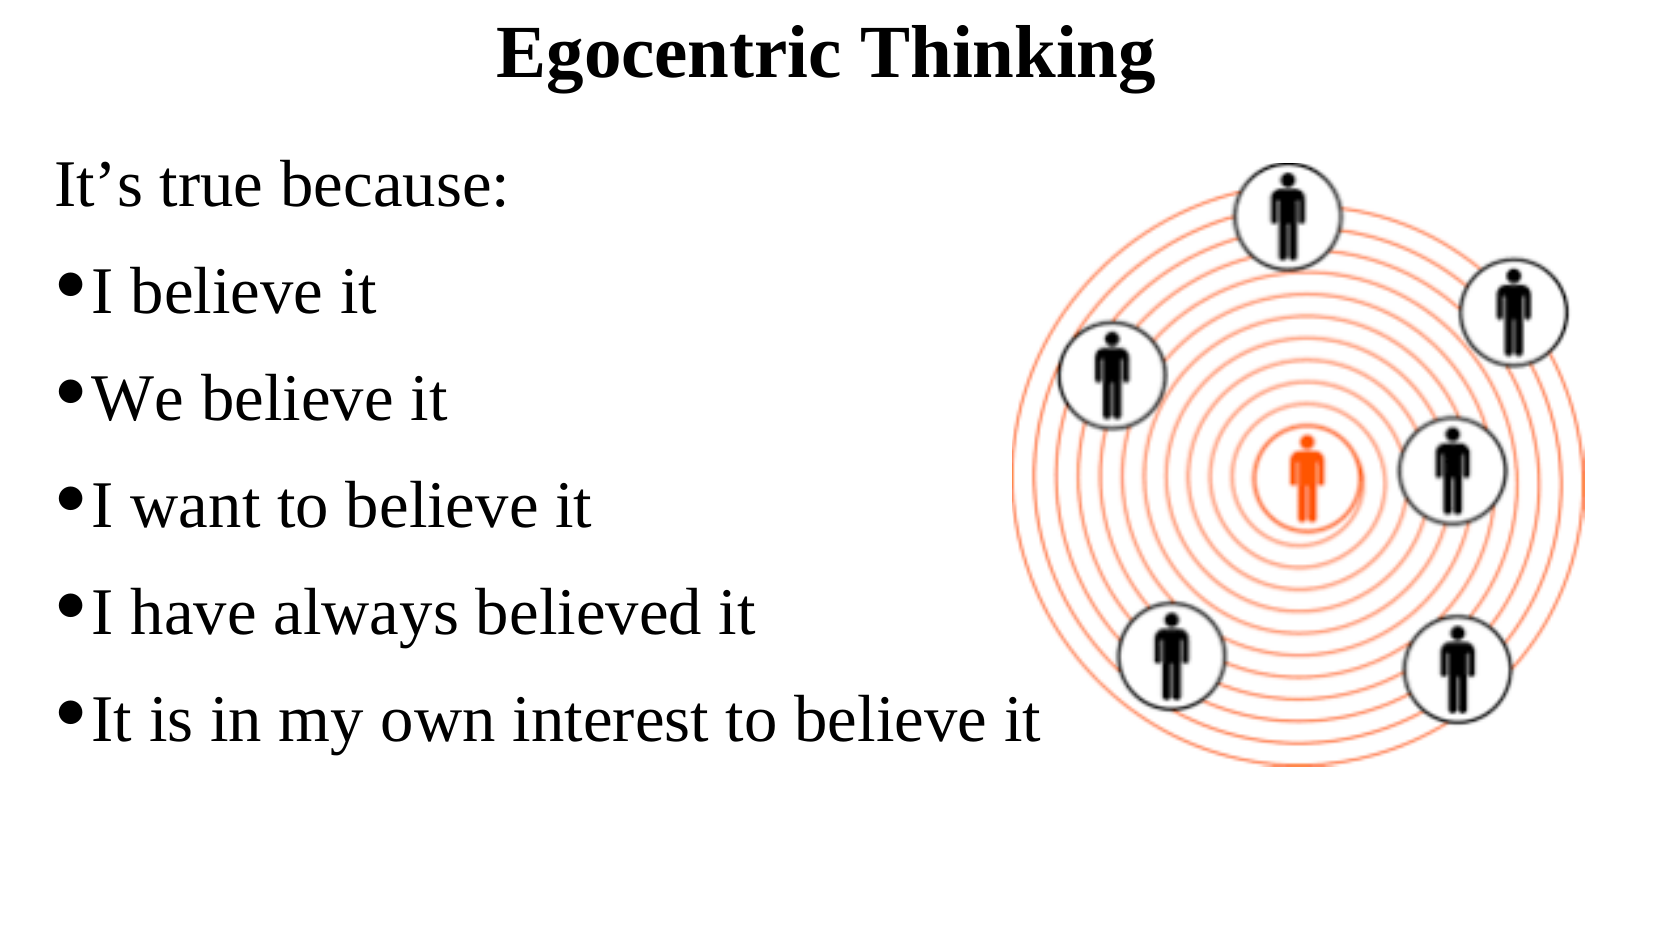

# Egocentric Thinking
It’s true because:
I believe it
We believe it
I want to believe it
I have always believed it
It is in my own interest to believe it